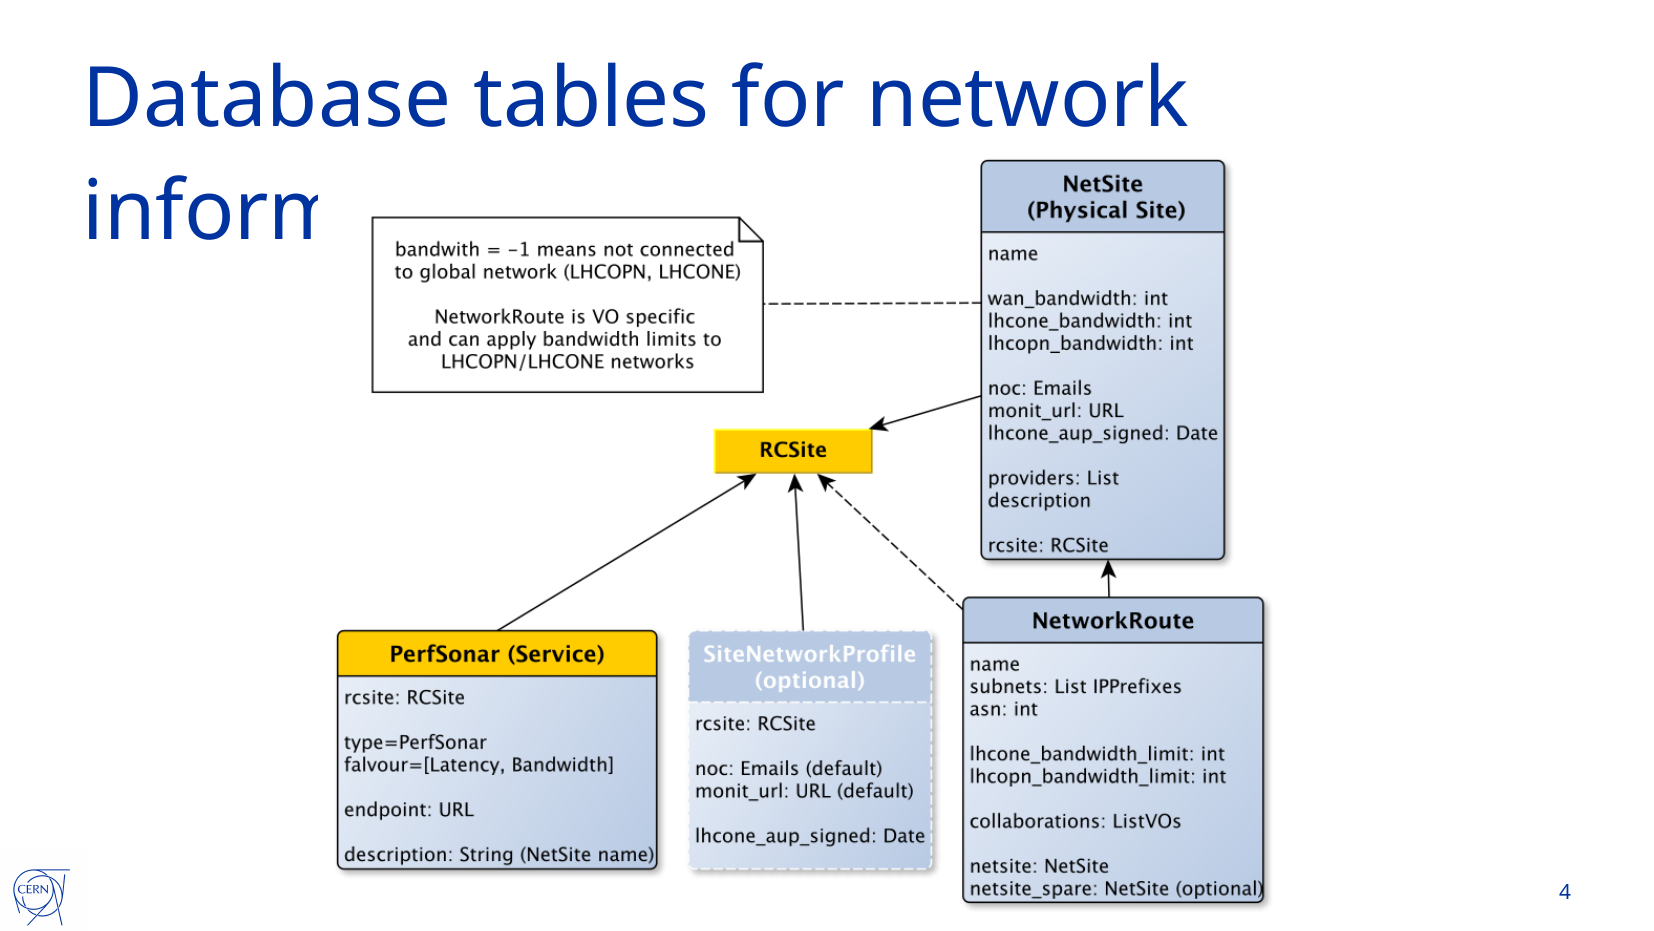

# Database tables for network information
4